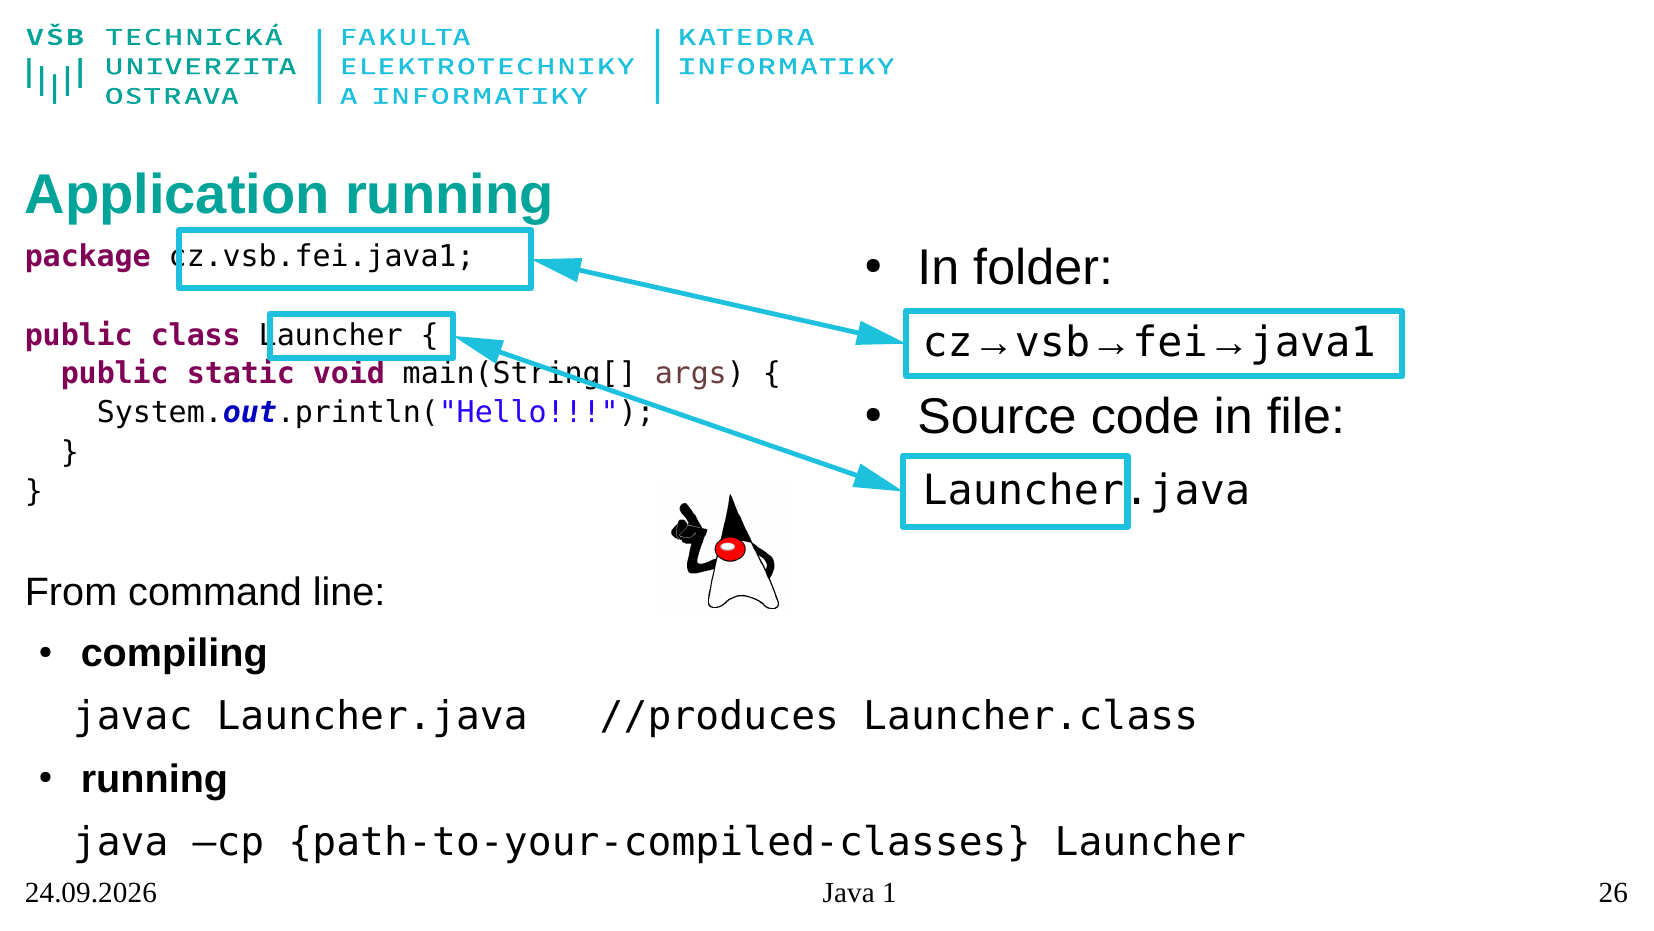

# Application running
package cz.vsb.fei.java1;
public class Launcher {
 public static void main(String[] args) {
 System.out.println("Hello!!!");
 }
}
In folder:
 cz→vsb→fei→java1
Source code in file:
 Launcher.java
From command line:
compiling
 javac Launcher.java //produces Launcher.class
running
 java –cp {path-to-your-compiled-classes} Launcher
Java 1
26